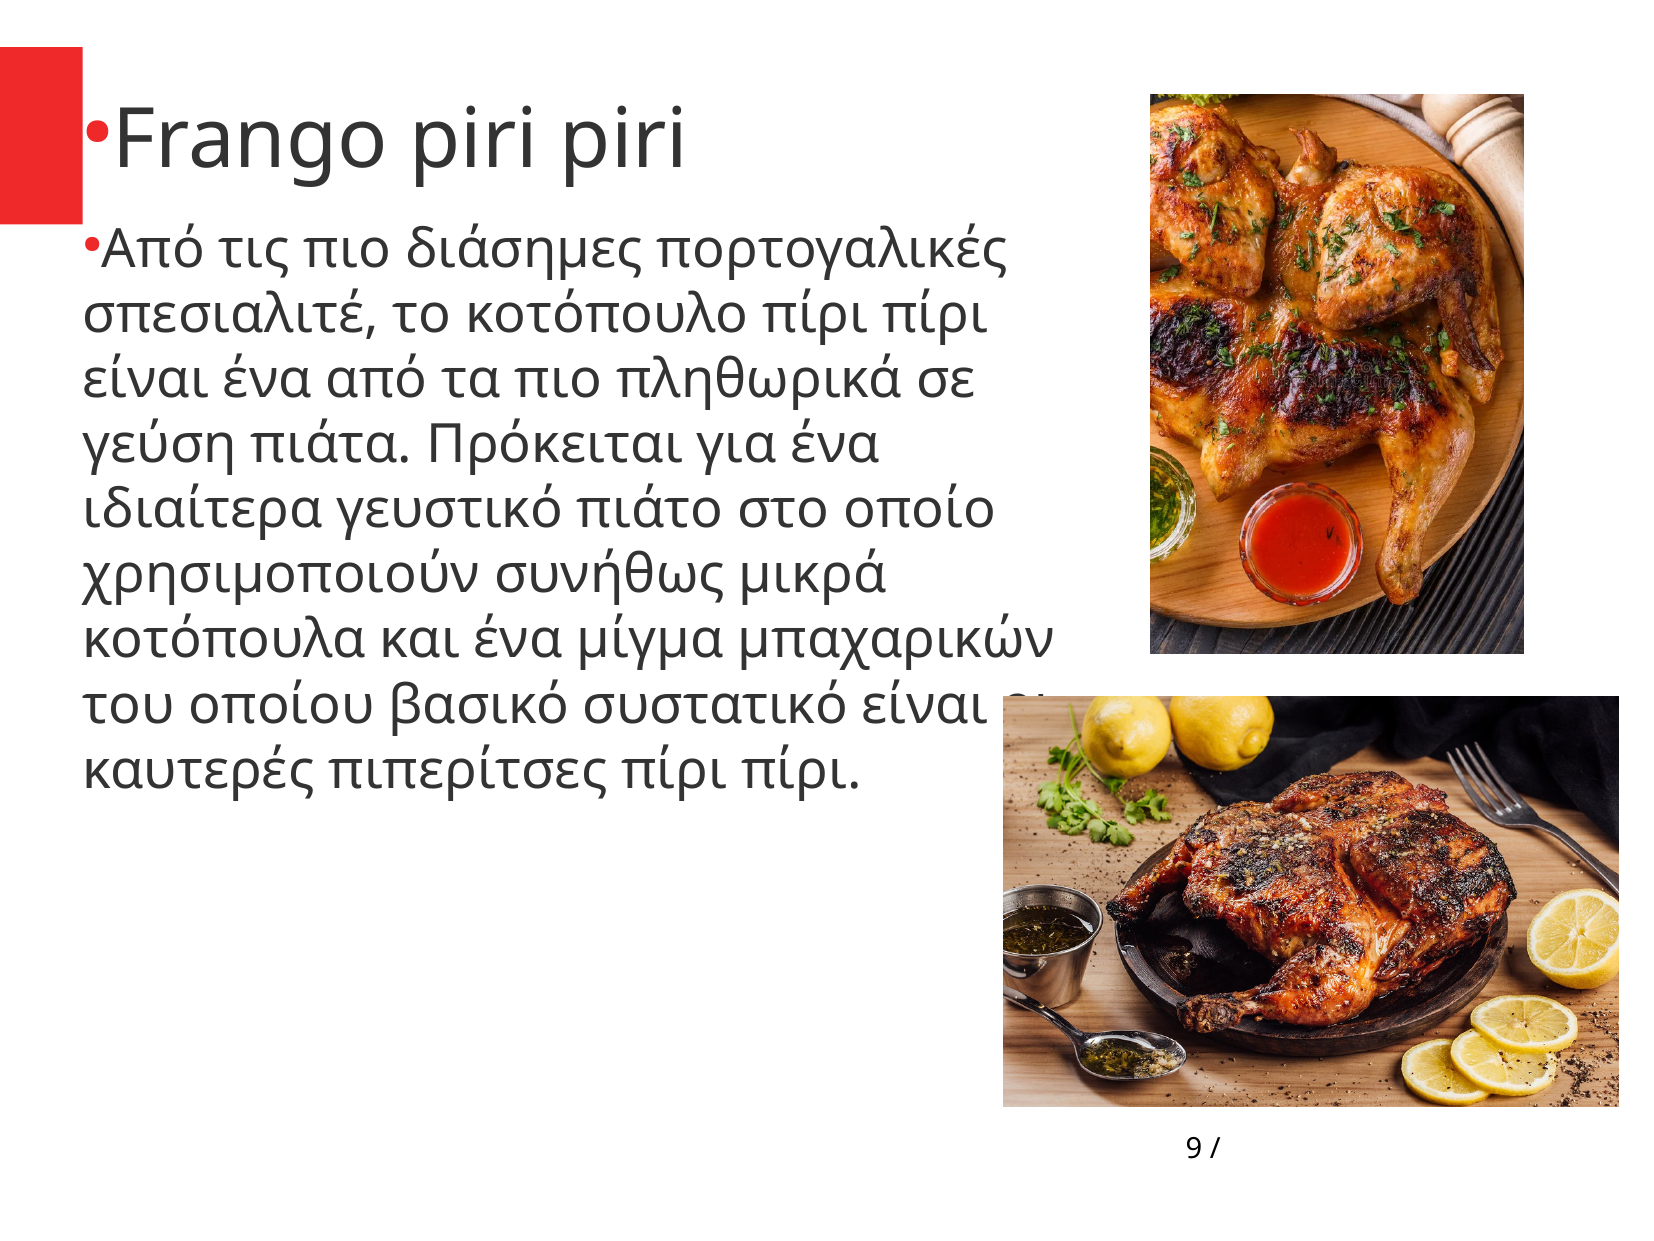

# Frango piri piri
Από τις πιο διάσημες πορτογαλικές σπεσιαλιτέ, το κοτόπουλο πίρι πίρι είναι ένα από τα πιο πληθωρικά σε γεύση πιάτα. Πρόκειται για ένα ιδιαίτερα γευστικό πιάτο στο οποίο χρησιμοποιούν συνήθως μικρά κοτόπουλα και ένα μίγμα μπαχαρικών του οποίου βασικό συστατικό είναι οι καυτερές πιπερίτσες πίρι πίρι.